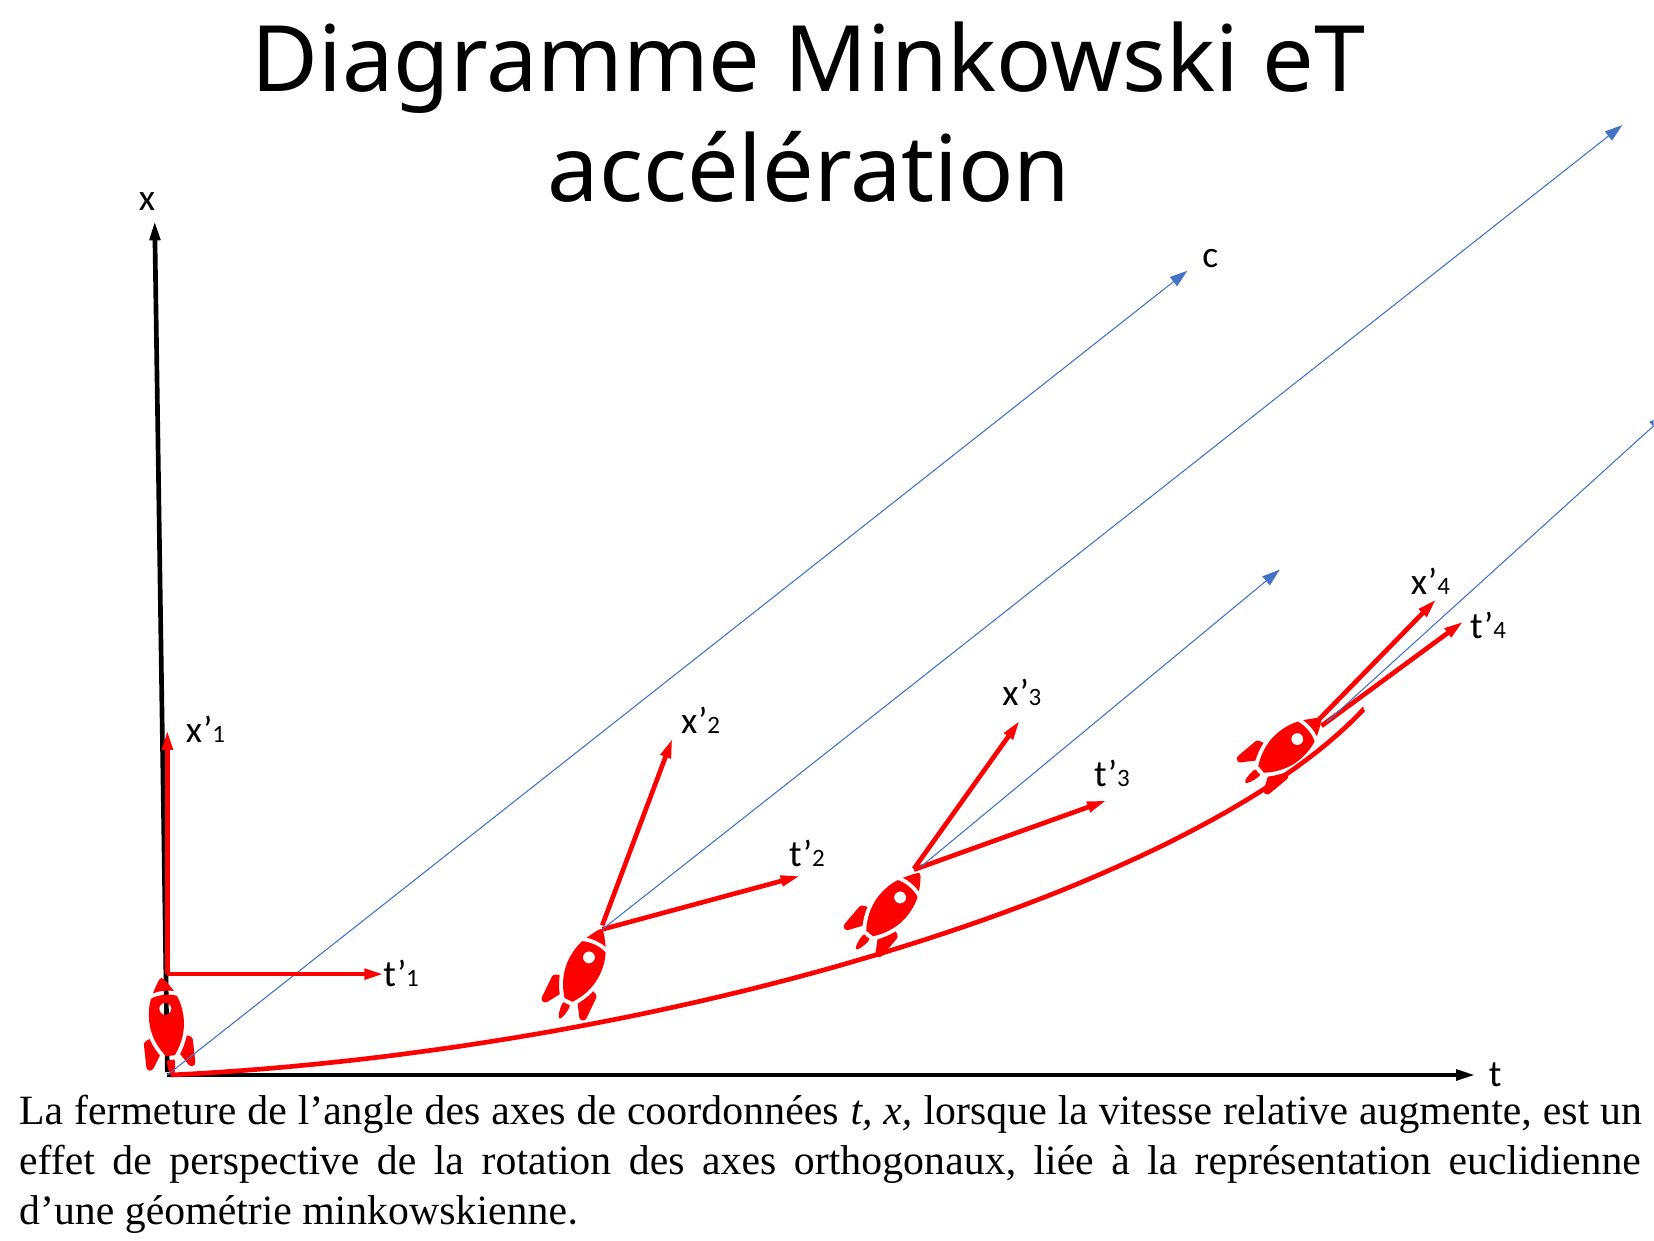

# Diagramme Minkowski eT accélération
x
c
x’4
t’4
x’3
x’2
x’1
t’3
t’2
t’1
t
La fermeture de l’angle des axes de coordonnées t, x, lorsque la vitesse relative augmente, est un effet de perspective de la rotation des axes orthogonaux, liée à la représentation euclidienne d’une géométrie minkowskienne.